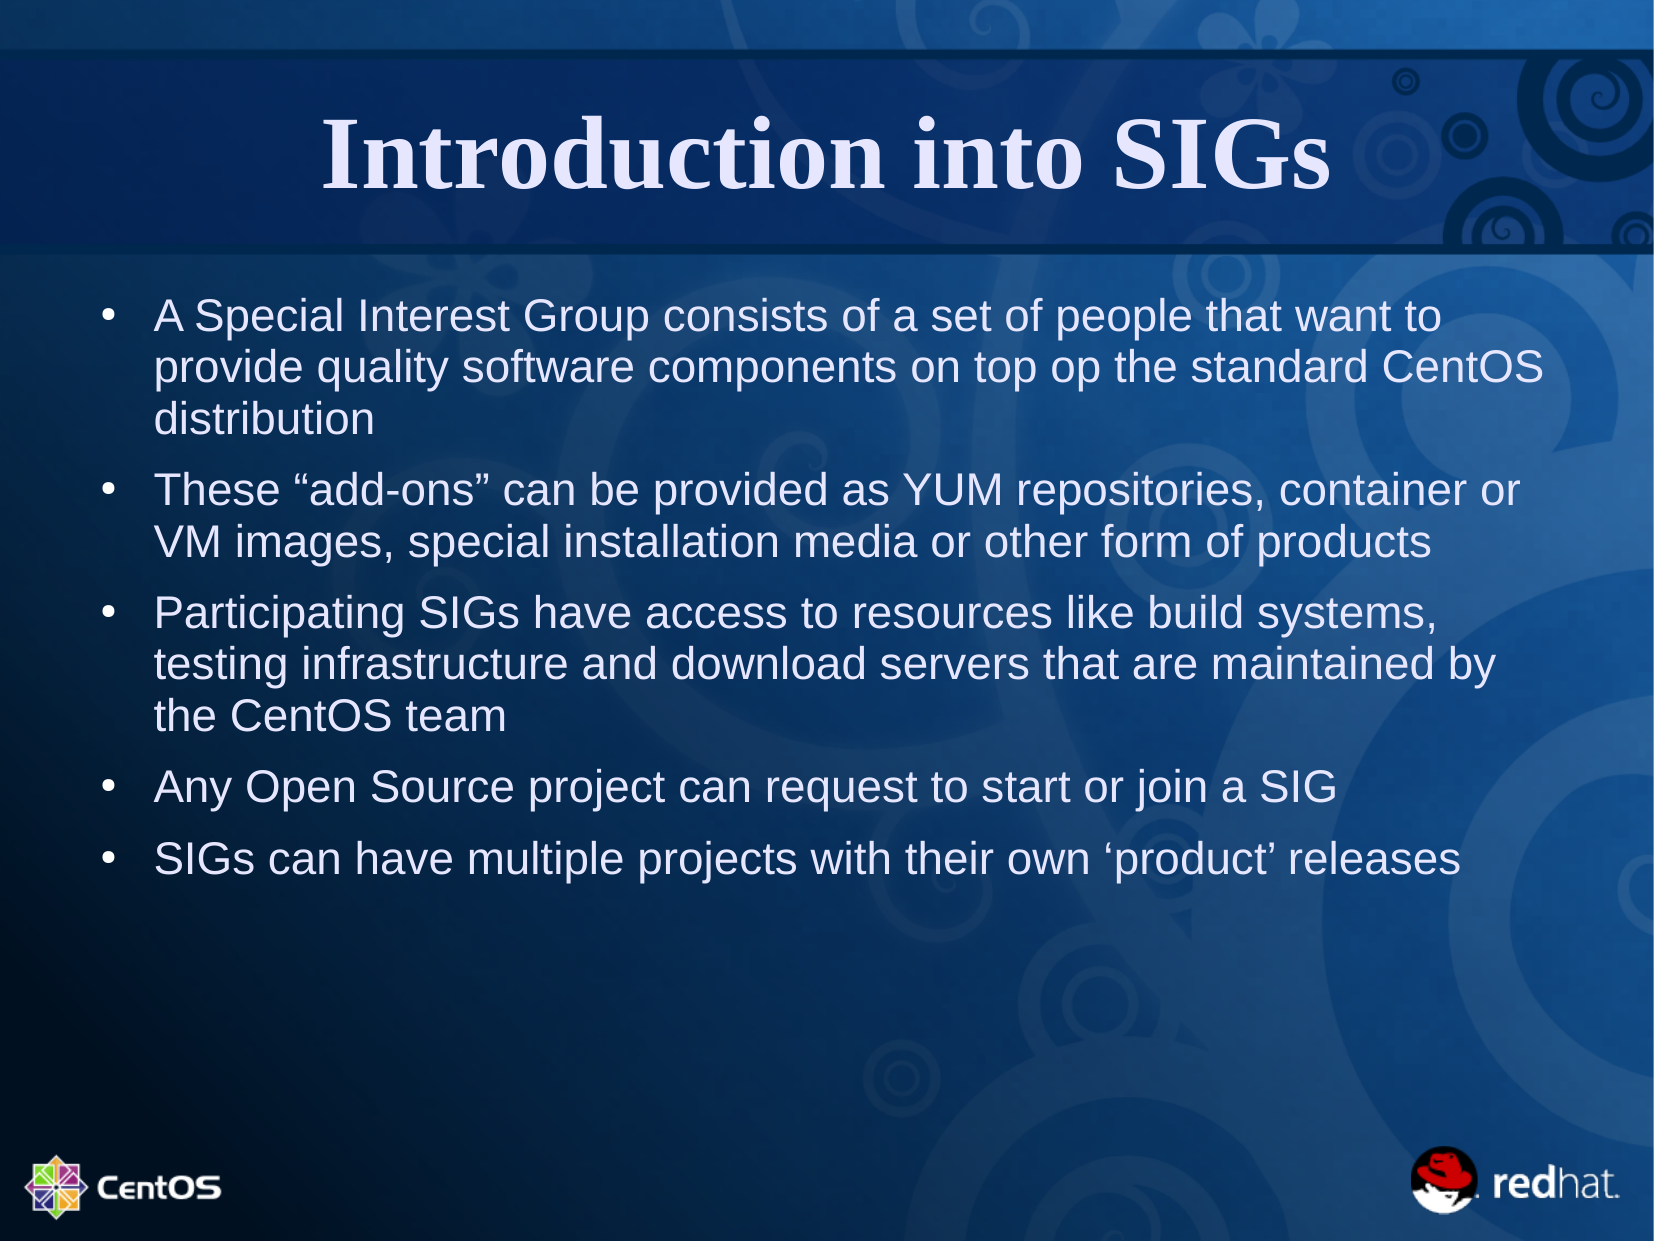

# Introduction into SIGs
A Special Interest Group consists of a set of people that want to provide quality software components on top op the standard CentOS distribution
These “add-ons” can be provided as YUM repositories, container or VM images, special installation media or other form of products
Participating SIGs have access to resources like build systems, testing infrastructure and download servers that are maintained by the CentOS team
Any Open Source project can request to start or join a SIG
SIGs can have multiple projects with their own ‘product’ releases